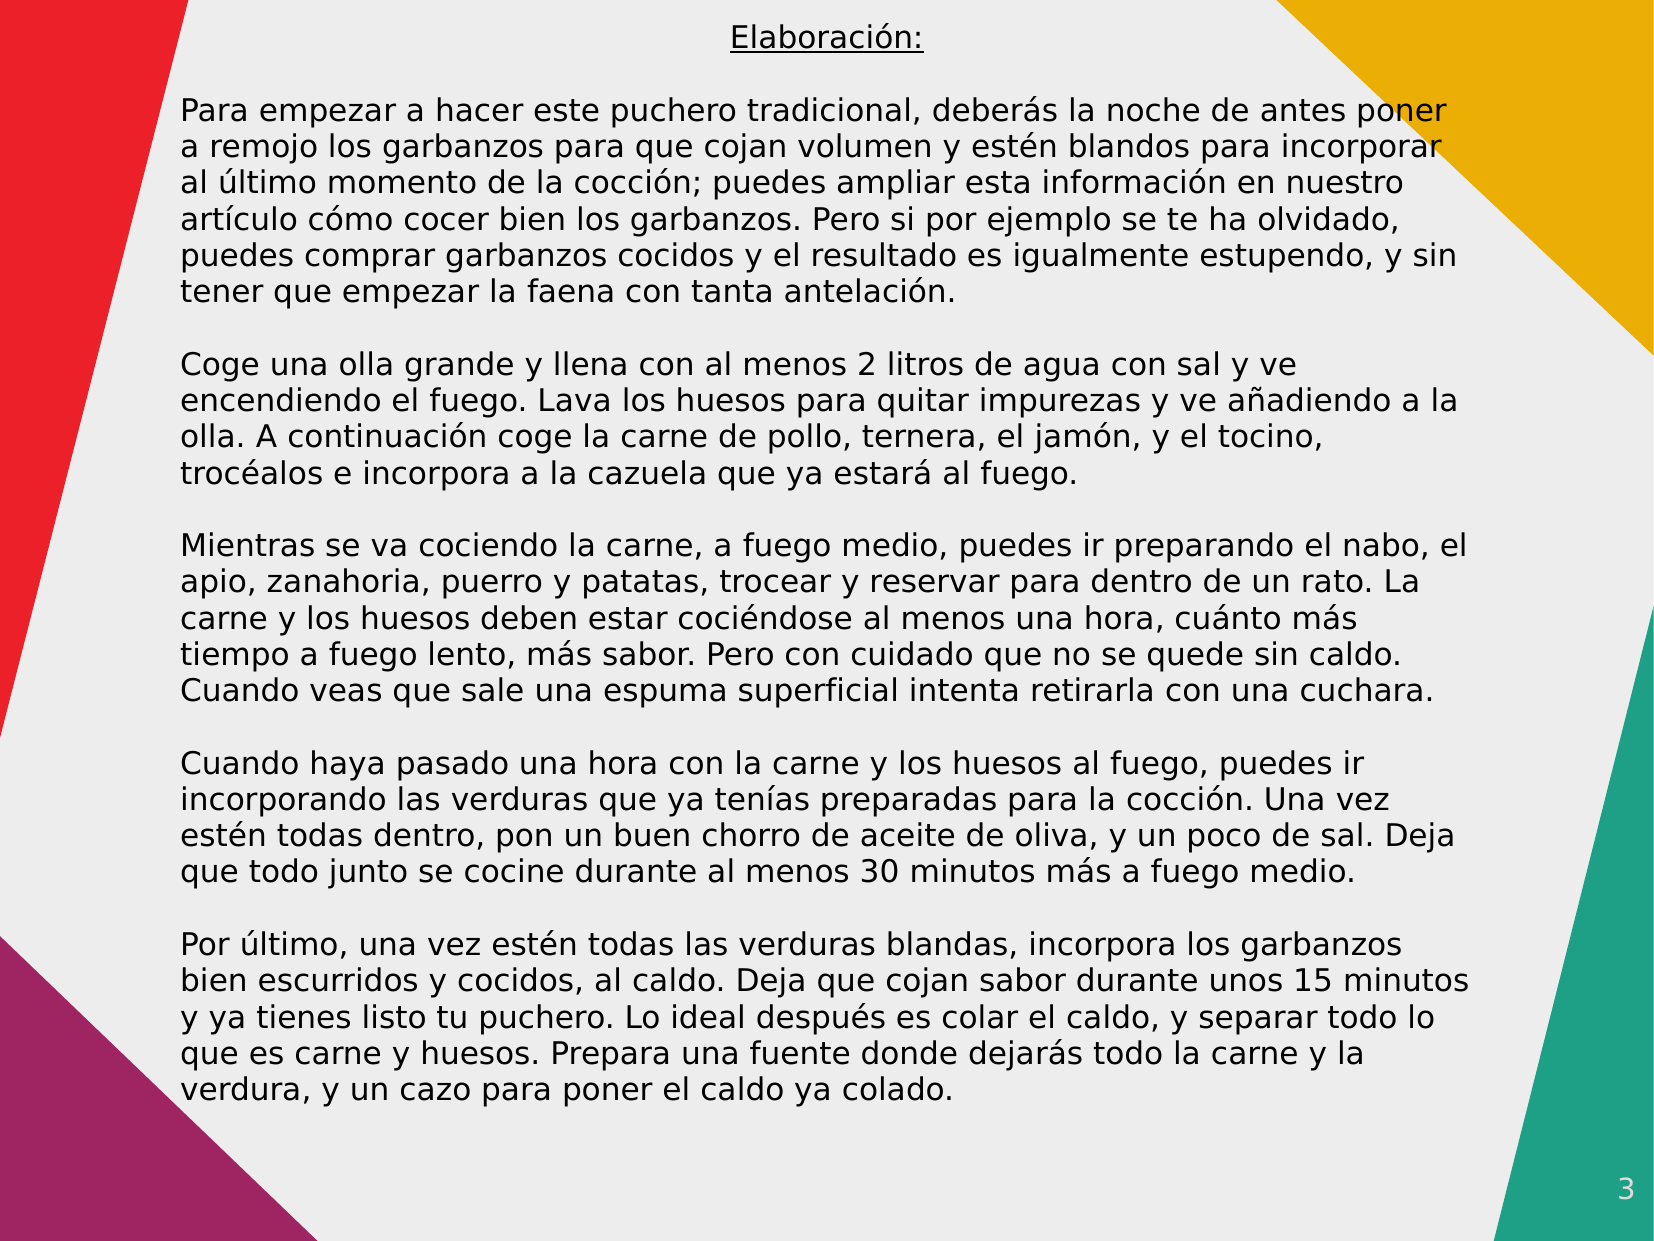

Elaboración:
Para empezar a hacer este puchero tradicional, deberás la noche de antes poner a remojo los garbanzos para que cojan volumen y estén blandos para incorporar al último momento de la cocción; puedes ampliar esta información en nuestro artículo cómo cocer bien los garbanzos. Pero si por ejemplo se te ha olvidado, puedes comprar garbanzos cocidos y el resultado es igualmente estupendo, y sin tener que empezar la faena con tanta antelación.
Coge una olla grande y llena con al menos 2 litros de agua con sal y ve encendiendo el fuego. Lava los huesos para quitar impurezas y ve añadiendo a la olla. A continuación coge la carne de pollo, ternera, el jamón, y el tocino, trocéalos e incorpora a la cazuela que ya estará al fuego.
Mientras se va cociendo la carne, a fuego medio, puedes ir preparando el nabo, el apio, zanahoria, puerro y patatas, trocear y reservar para dentro de un rato. La carne y los huesos deben estar cociéndose al menos una hora, cuánto más tiempo a fuego lento, más sabor. Pero con cuidado que no se quede sin caldo. Cuando veas que sale una espuma superficial intenta retirarla con una cuchara.
Cuando haya pasado una hora con la carne y los huesos al fuego, puedes ir incorporando las verduras que ya tenías preparadas para la cocción. Una vez estén todas dentro, pon un buen chorro de aceite de oliva, y un poco de sal. Deja que todo junto se cocine durante al menos 30 minutos más a fuego medio.
Por último, una vez estén todas las verduras blandas, incorpora los garbanzos bien escurridos y cocidos, al caldo. Deja que cojan sabor durante unos 15 minutos y ya tienes listo tu puchero. Lo ideal después es colar el caldo, y separar todo lo que es carne y huesos. Prepara una fuente donde dejarás todo la carne y la verdura, y un cazo para poner el caldo ya colado.
3